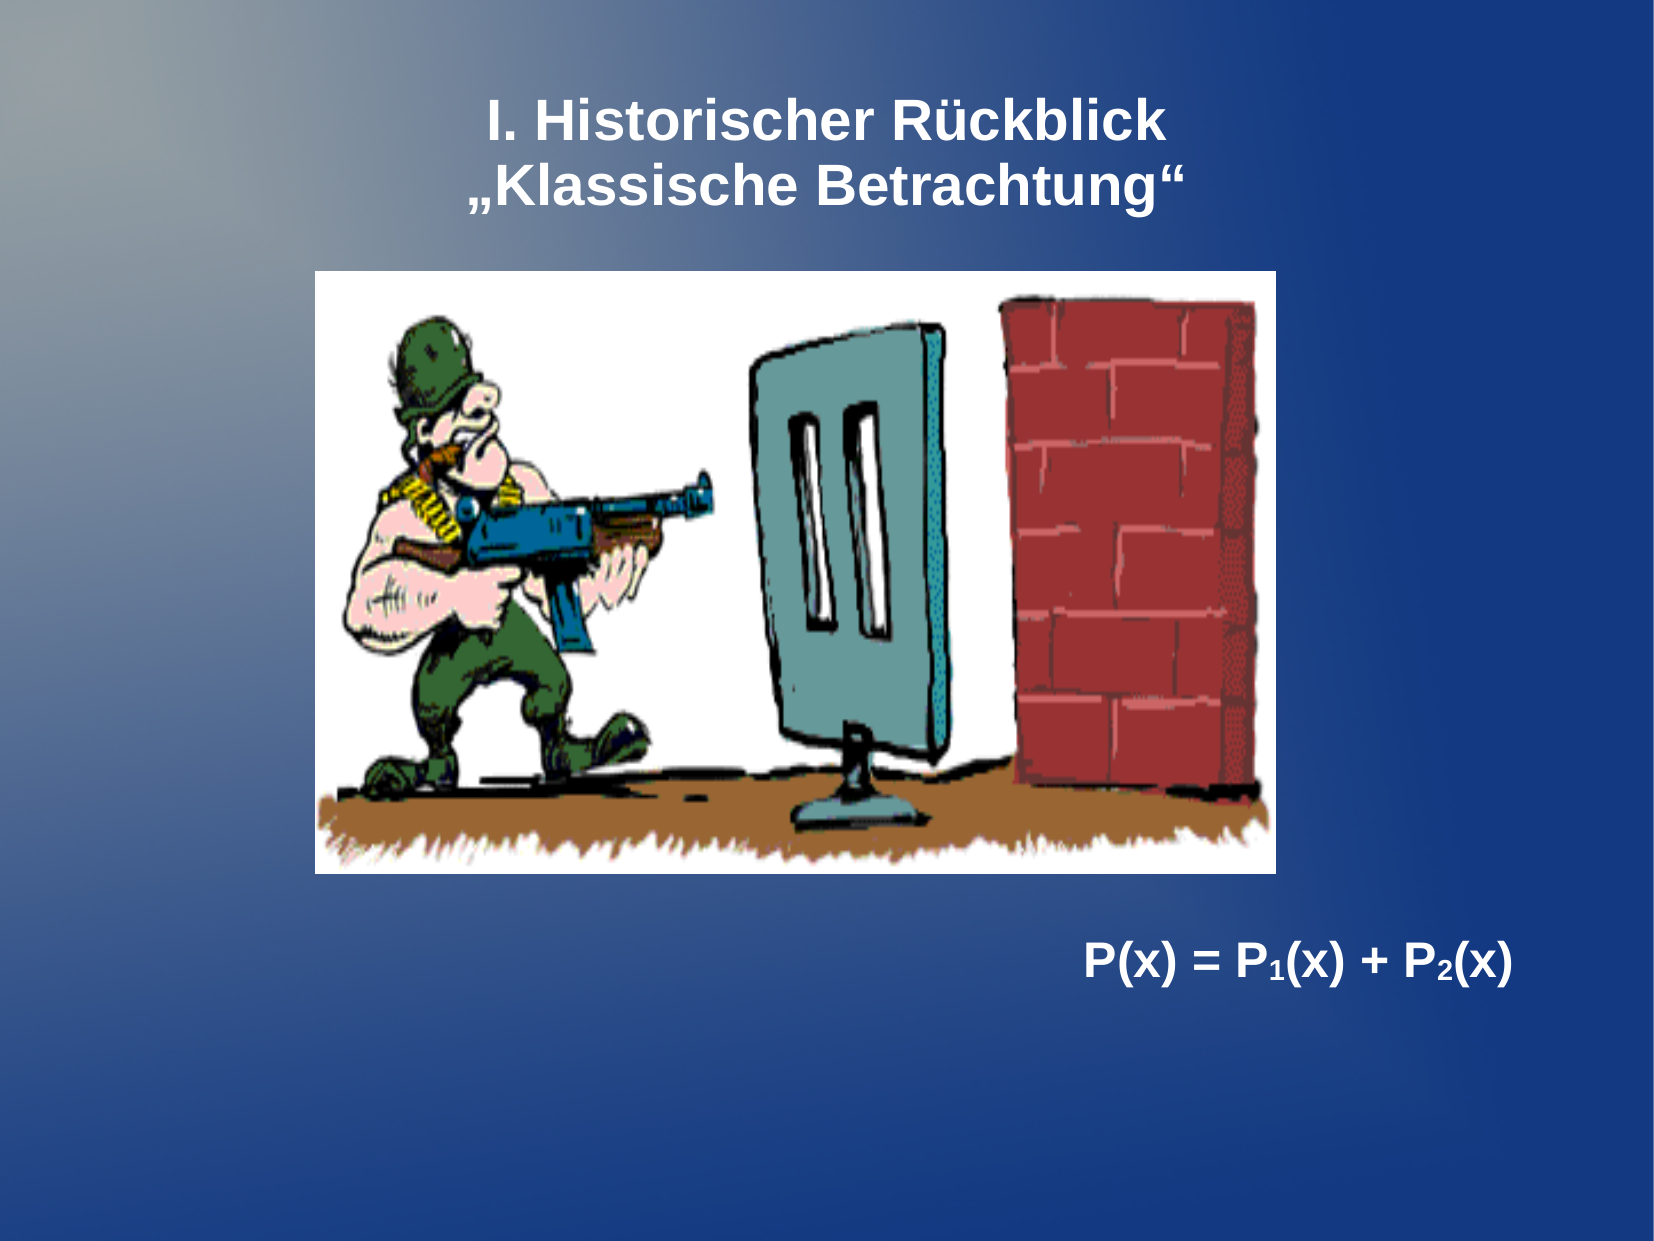

# I. Historischer Rückblick „Klassische Betrachtung“
P(x) = P1(x) + P2(x)